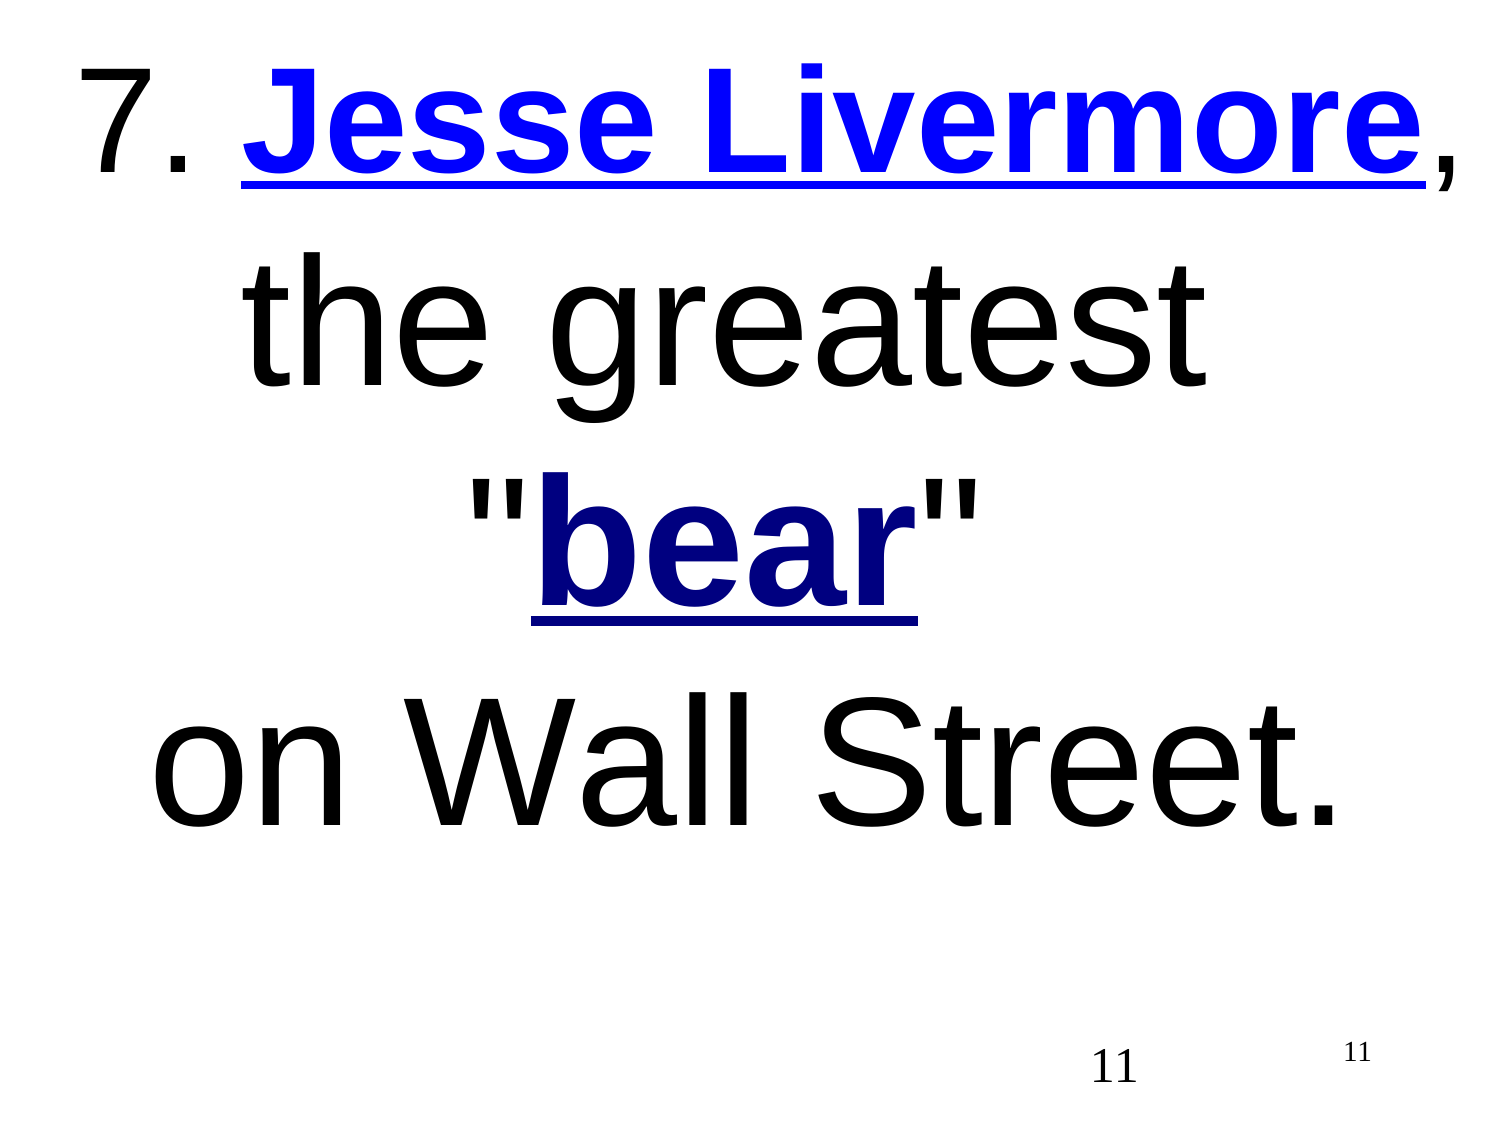

7. Jesse Livermore, the greatest
"bear"
on Wall Street.
11